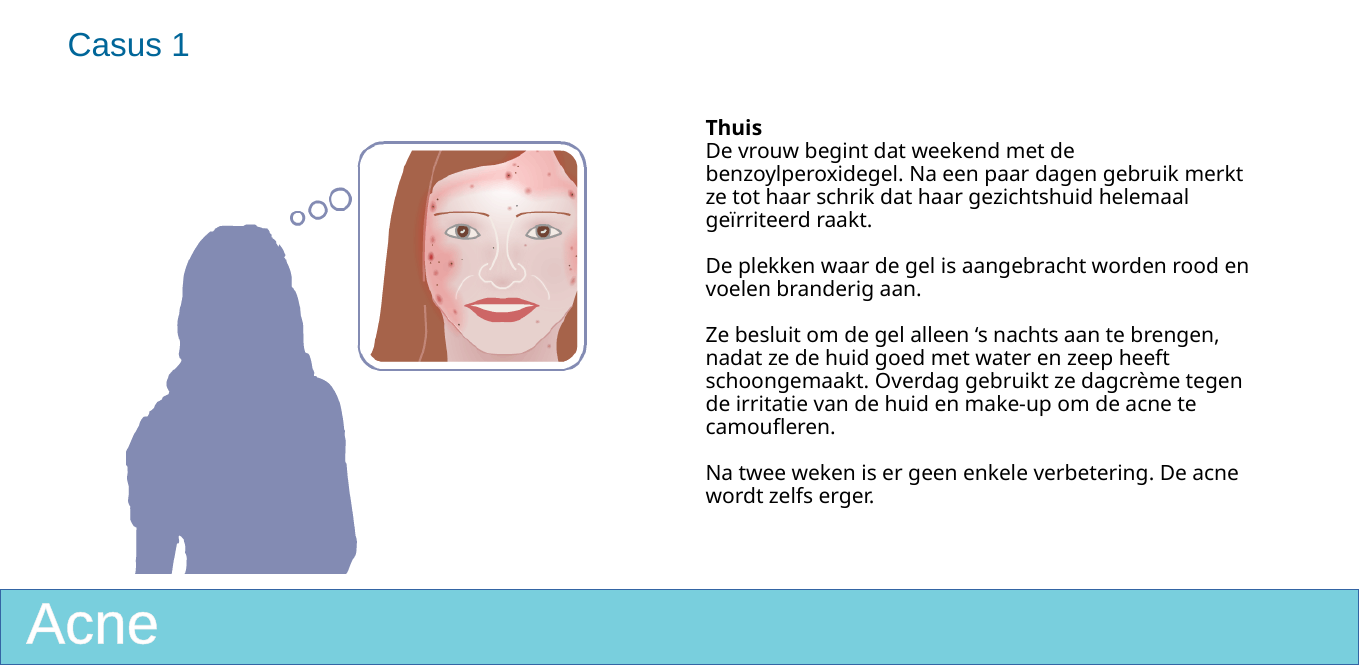

# Casus 1
Thuis
De vrouw begint dat weekend met de benzoylperoxidegel. Na een paar dagen gebruik merkt ze tot haar schrik dat haar gezichtshuid helemaal geïrriteerd raakt.
De plekken waar de gel is aangebracht worden rood en voelen branderig aan.
Ze besluit om de gel alleen ‘s nachts aan te brengen, nadat ze de huid goed met water en zeep heeft schoongemaakt. Overdag gebruikt ze dagcrème tegen de irritatie van de huid en make-up om de acne te camoufleren.
Na twee weken is er geen enkele verbetering. De acne wordt zelfs erger.
Acne